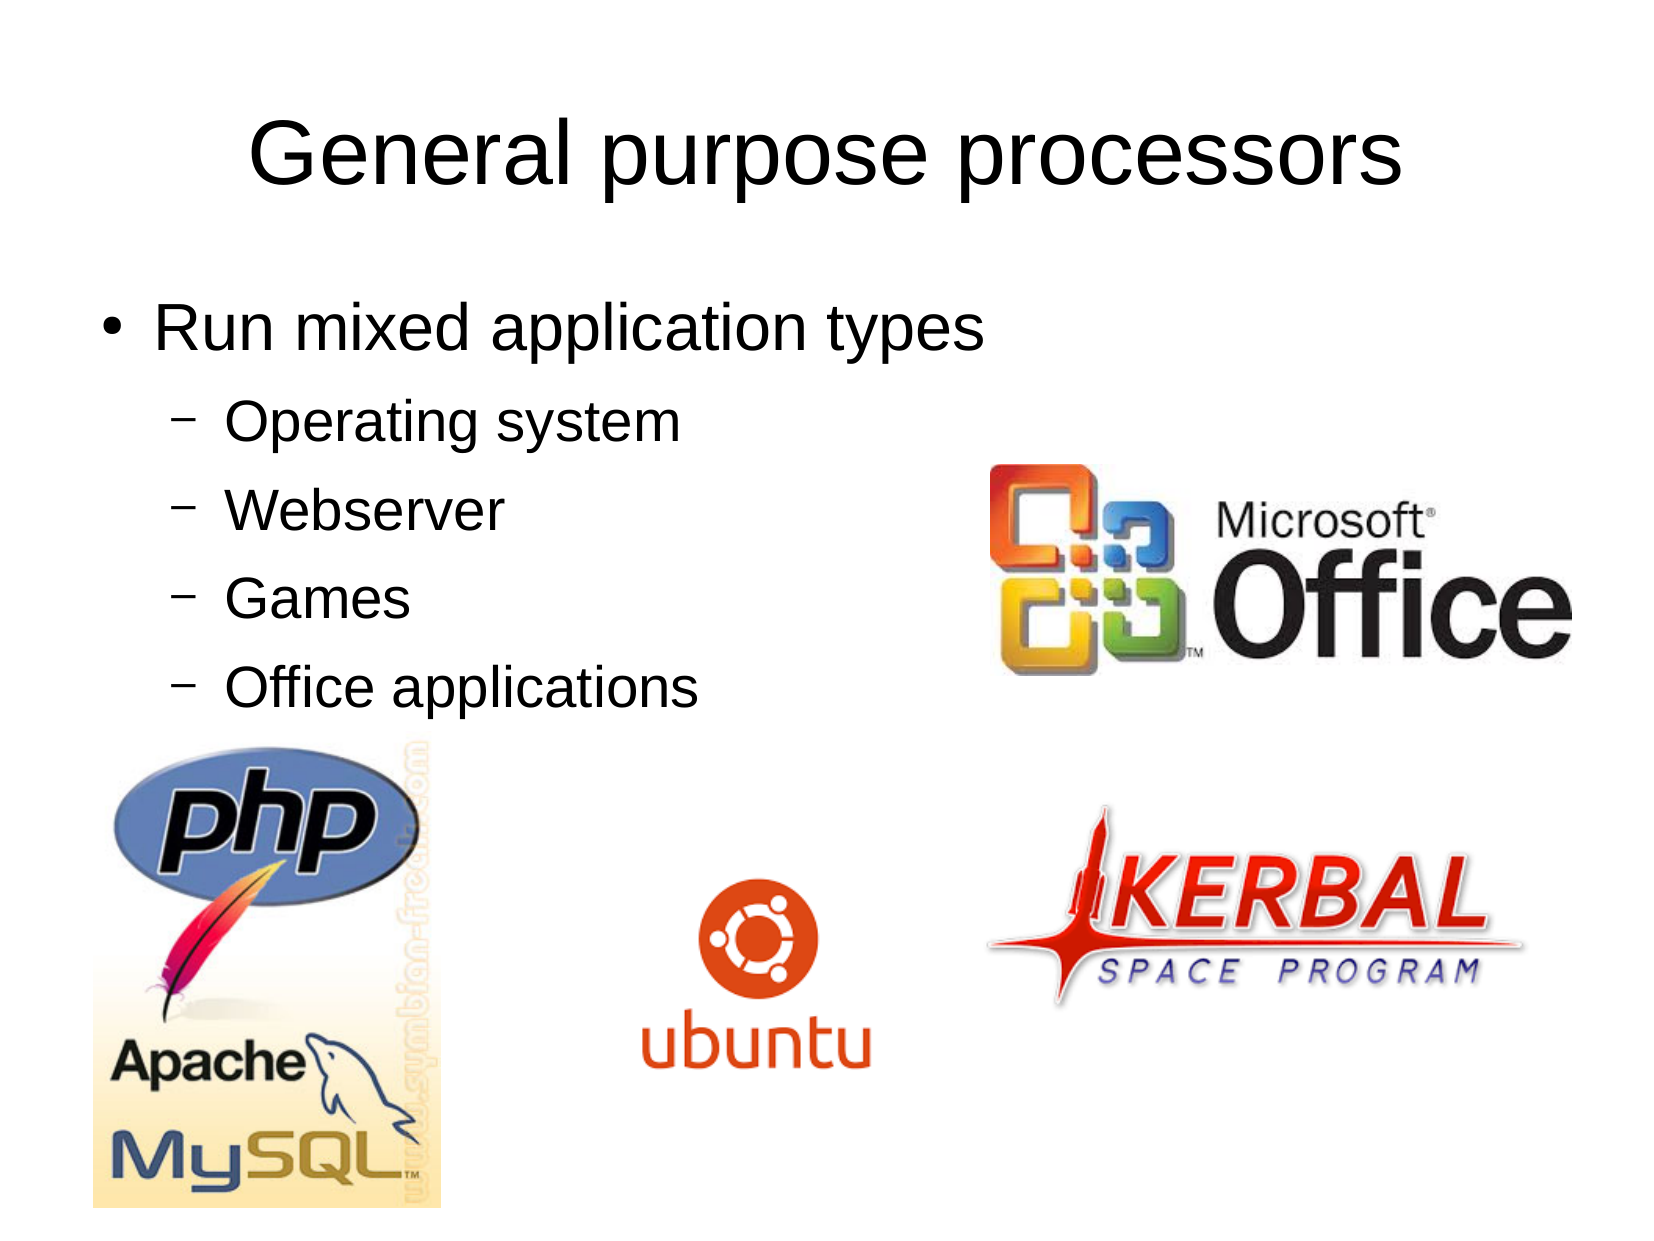

# General purpose processors
Run mixed application types
Operating system
Webserver
Games
Office applications